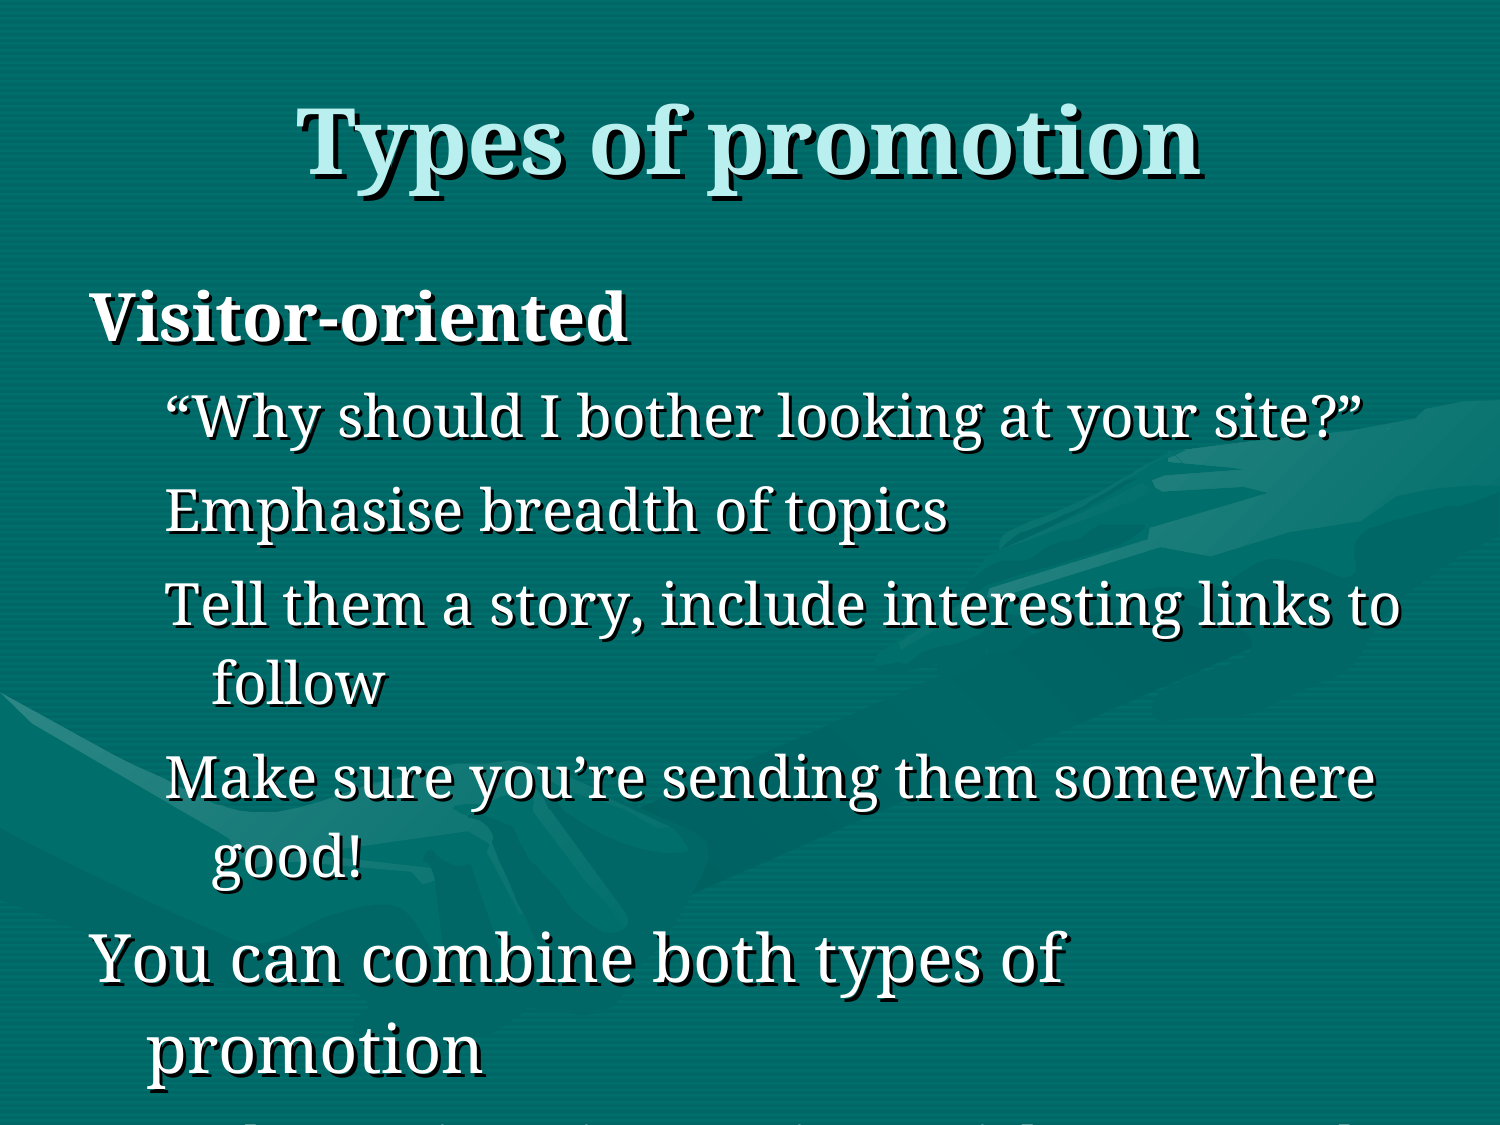

# Types of promotion
Visitor-oriented
“Why should I bother looking at your site?”
Emphasise breadth of topics
Tell them a story, include interesting links to follow
Make sure you’re sending them somewhere good!
You can combine both types of promotion
“X has written interesting articles on Y and Z…”